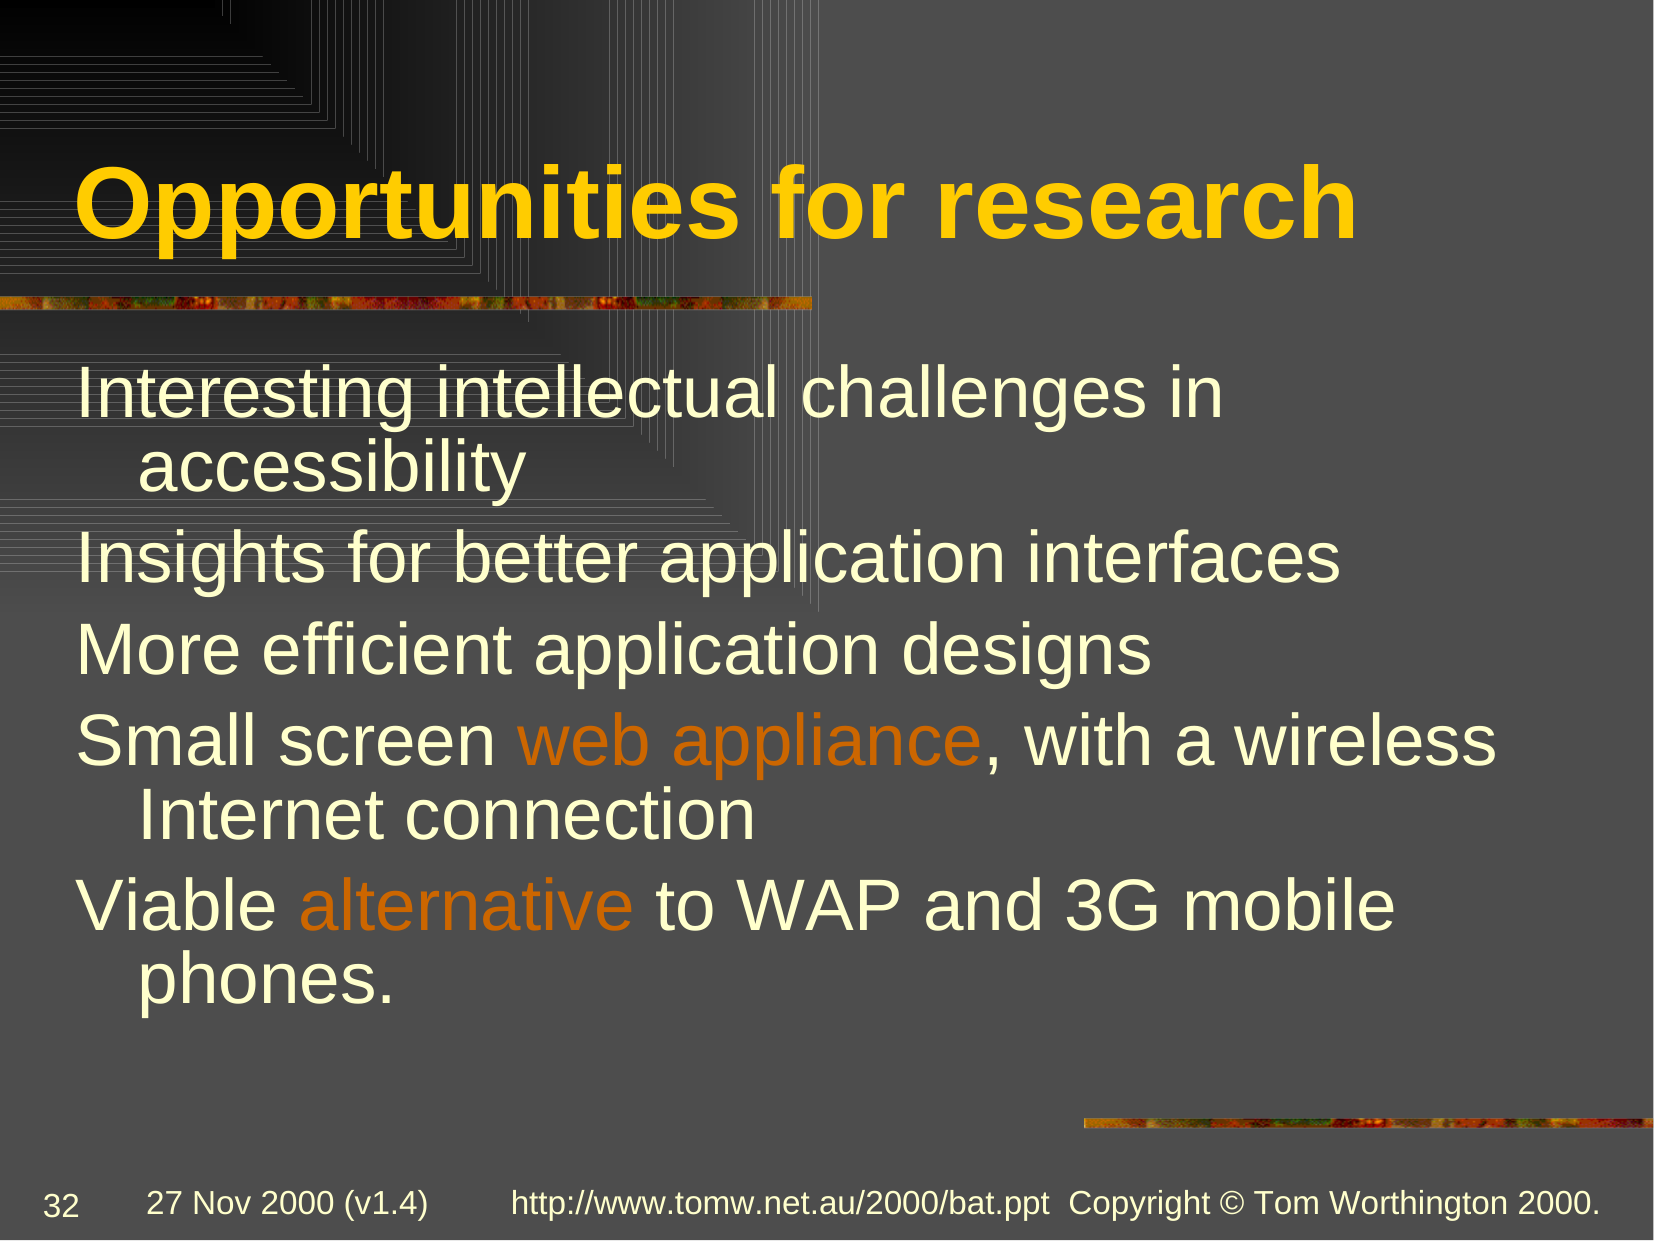

# Opportunities for research
Interesting intellectual challenges in accessibility
Insights for better application interfaces
More efficient application designs
Small screen web appliance, with a wireless Internet connection
Viable alternative to WAP and 3G mobile phones.
27 Nov 2000 (v1.4)
http://www.tomw.net.au/2000/bat.ppt Copyright © Tom Worthington 2000.
32